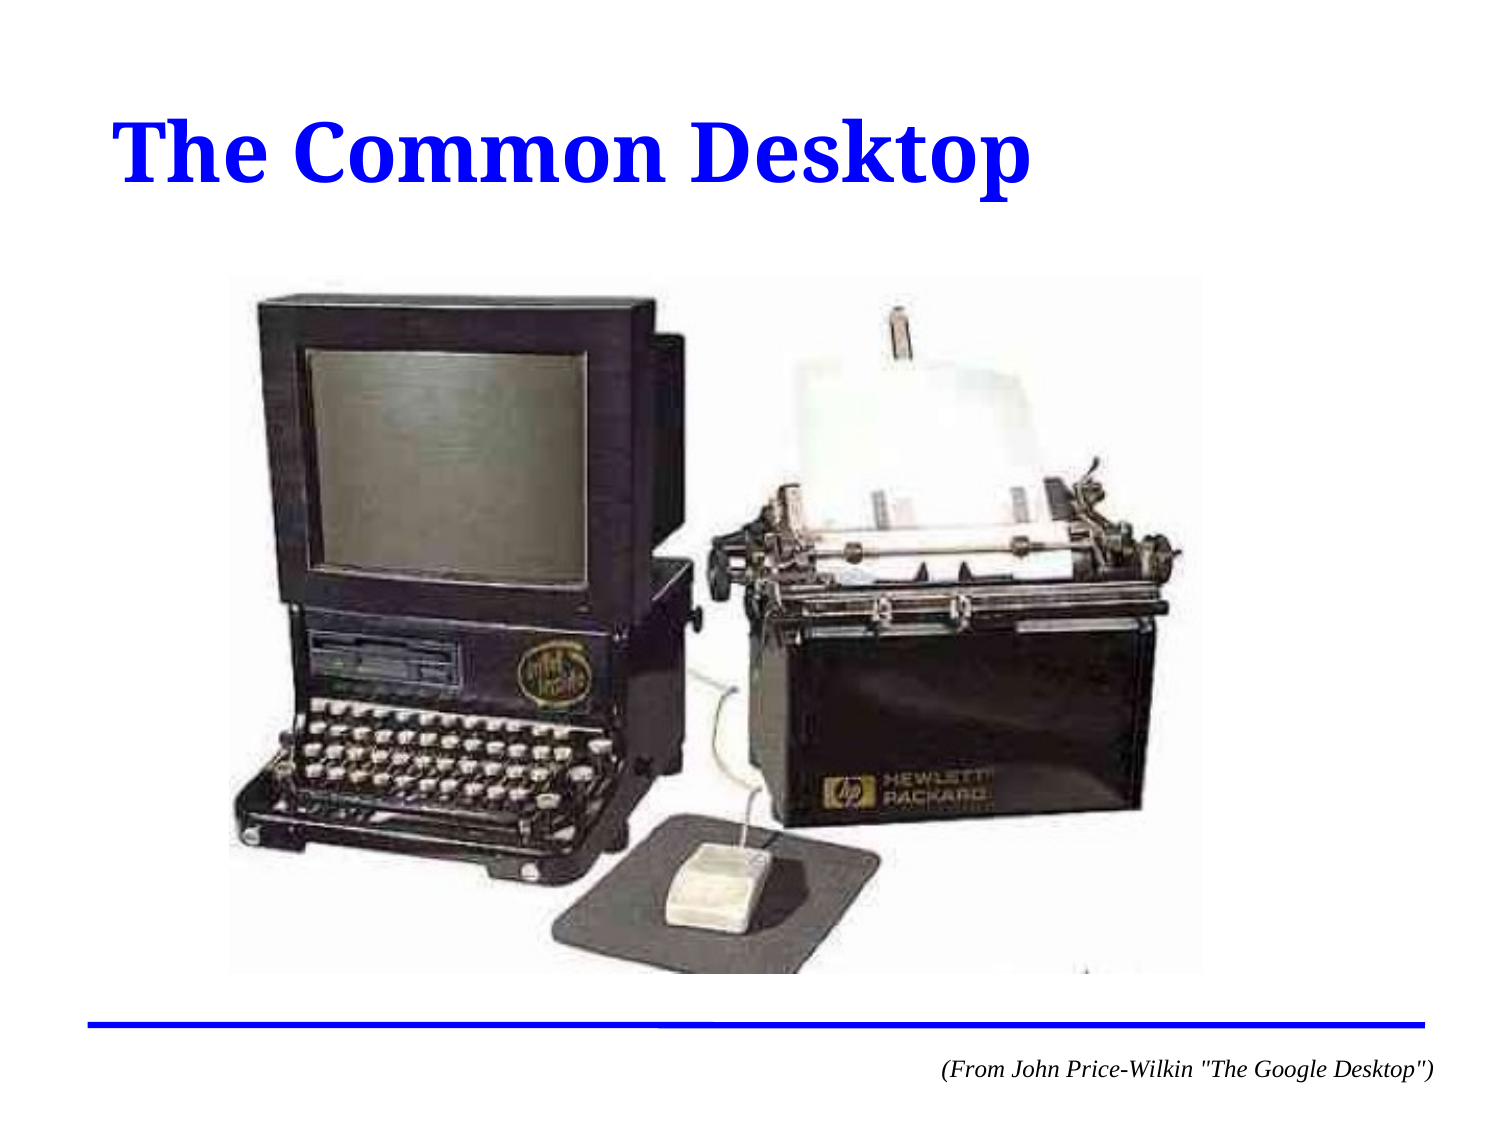

# The Common Desktop
(From John Price-Wilkin "The Google Desktop")